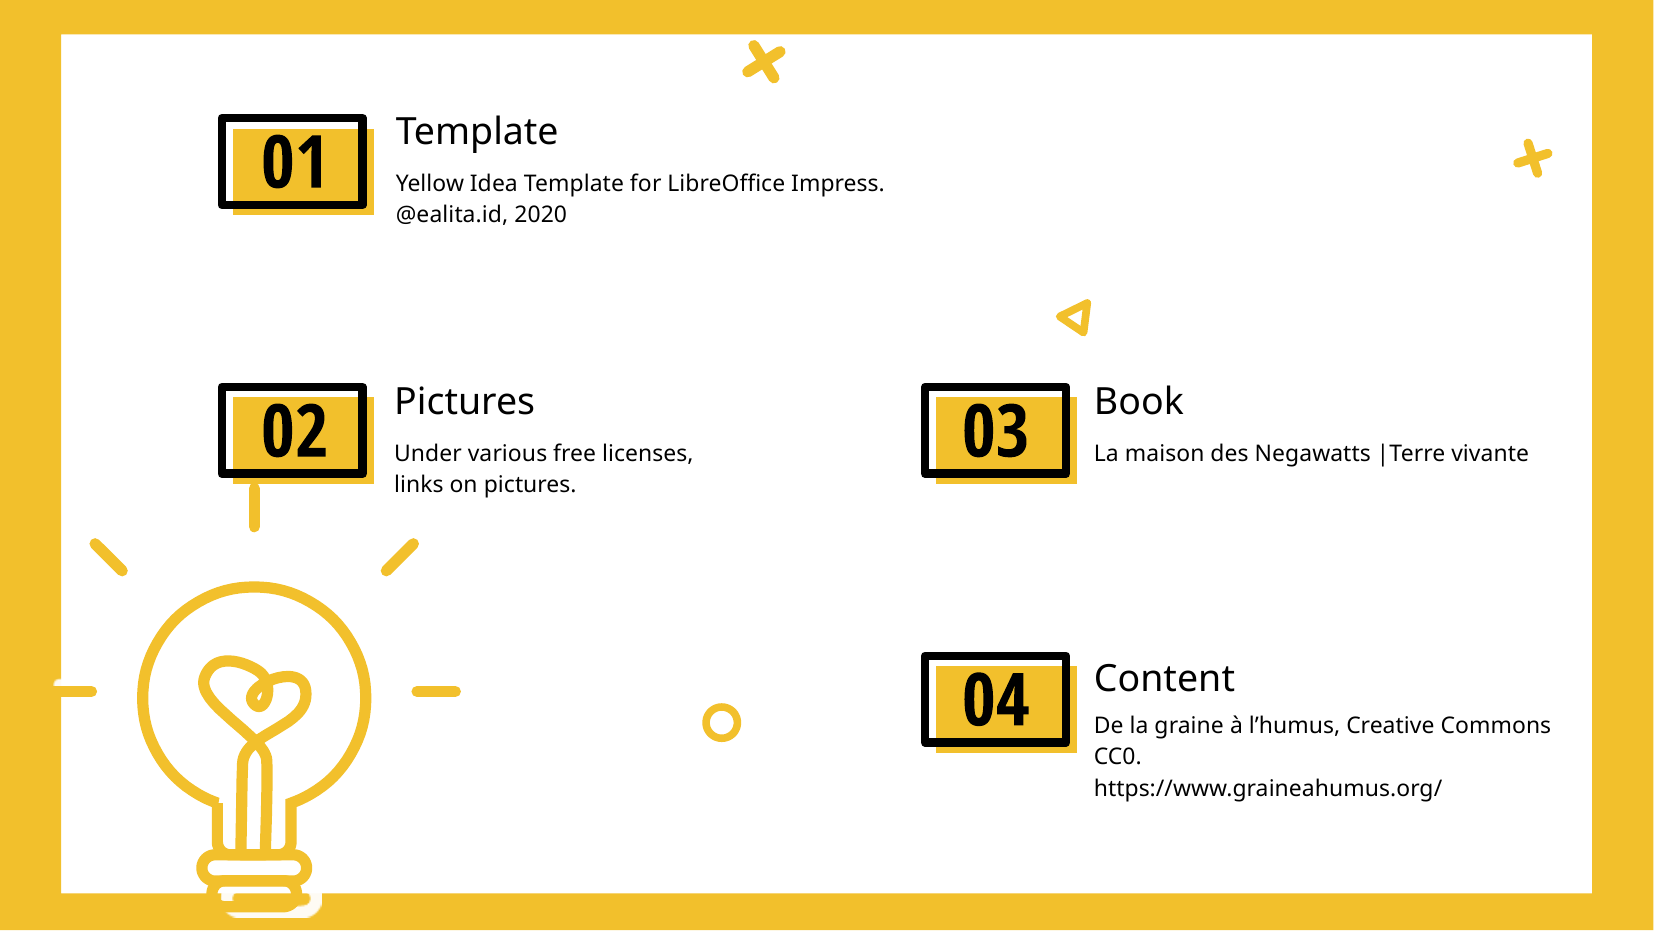

# Template
Yellow Idea Template for LibreOffice Impress.
@ealita.id, 2020
Pictures
Book
Under various free licenses,
links on pictures.
La maison des Negawatts |Terre vivante
Content
De la graine à l’humus, Creative Commons CC0.
https://www.graineahumus.org/